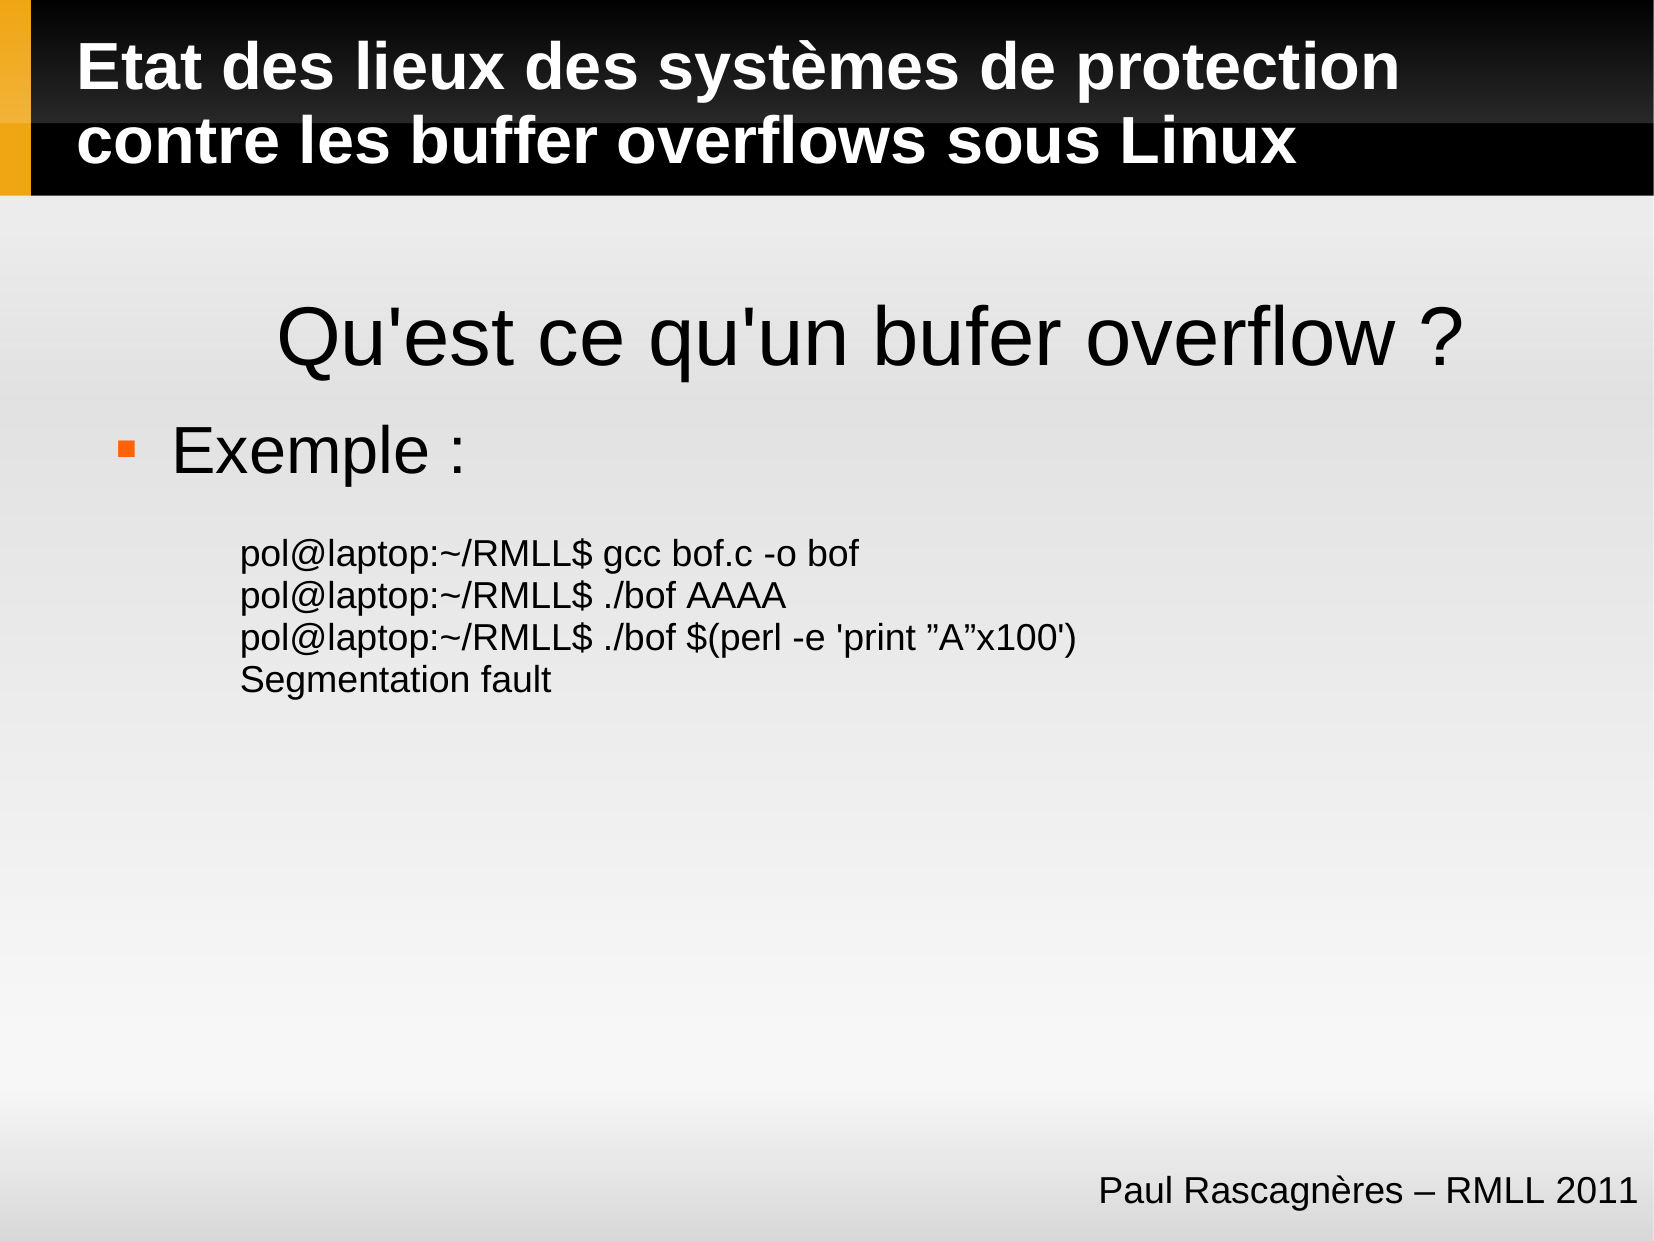

# Etat des lieux des systèmes de protection contre les buffer overflows sous Linux
Qu'est ce qu'un bufer overflow ?
Exemple :
pol@laptop:~/RMLL$ gcc bof.c -o bof
pol@laptop:~/RMLL$ ./bof AAAA
pol@laptop:~/RMLL$ ./bof $(perl -e 'print ”A”x100')
Segmentation fault
Paul Rascagnères – RMLL 2011